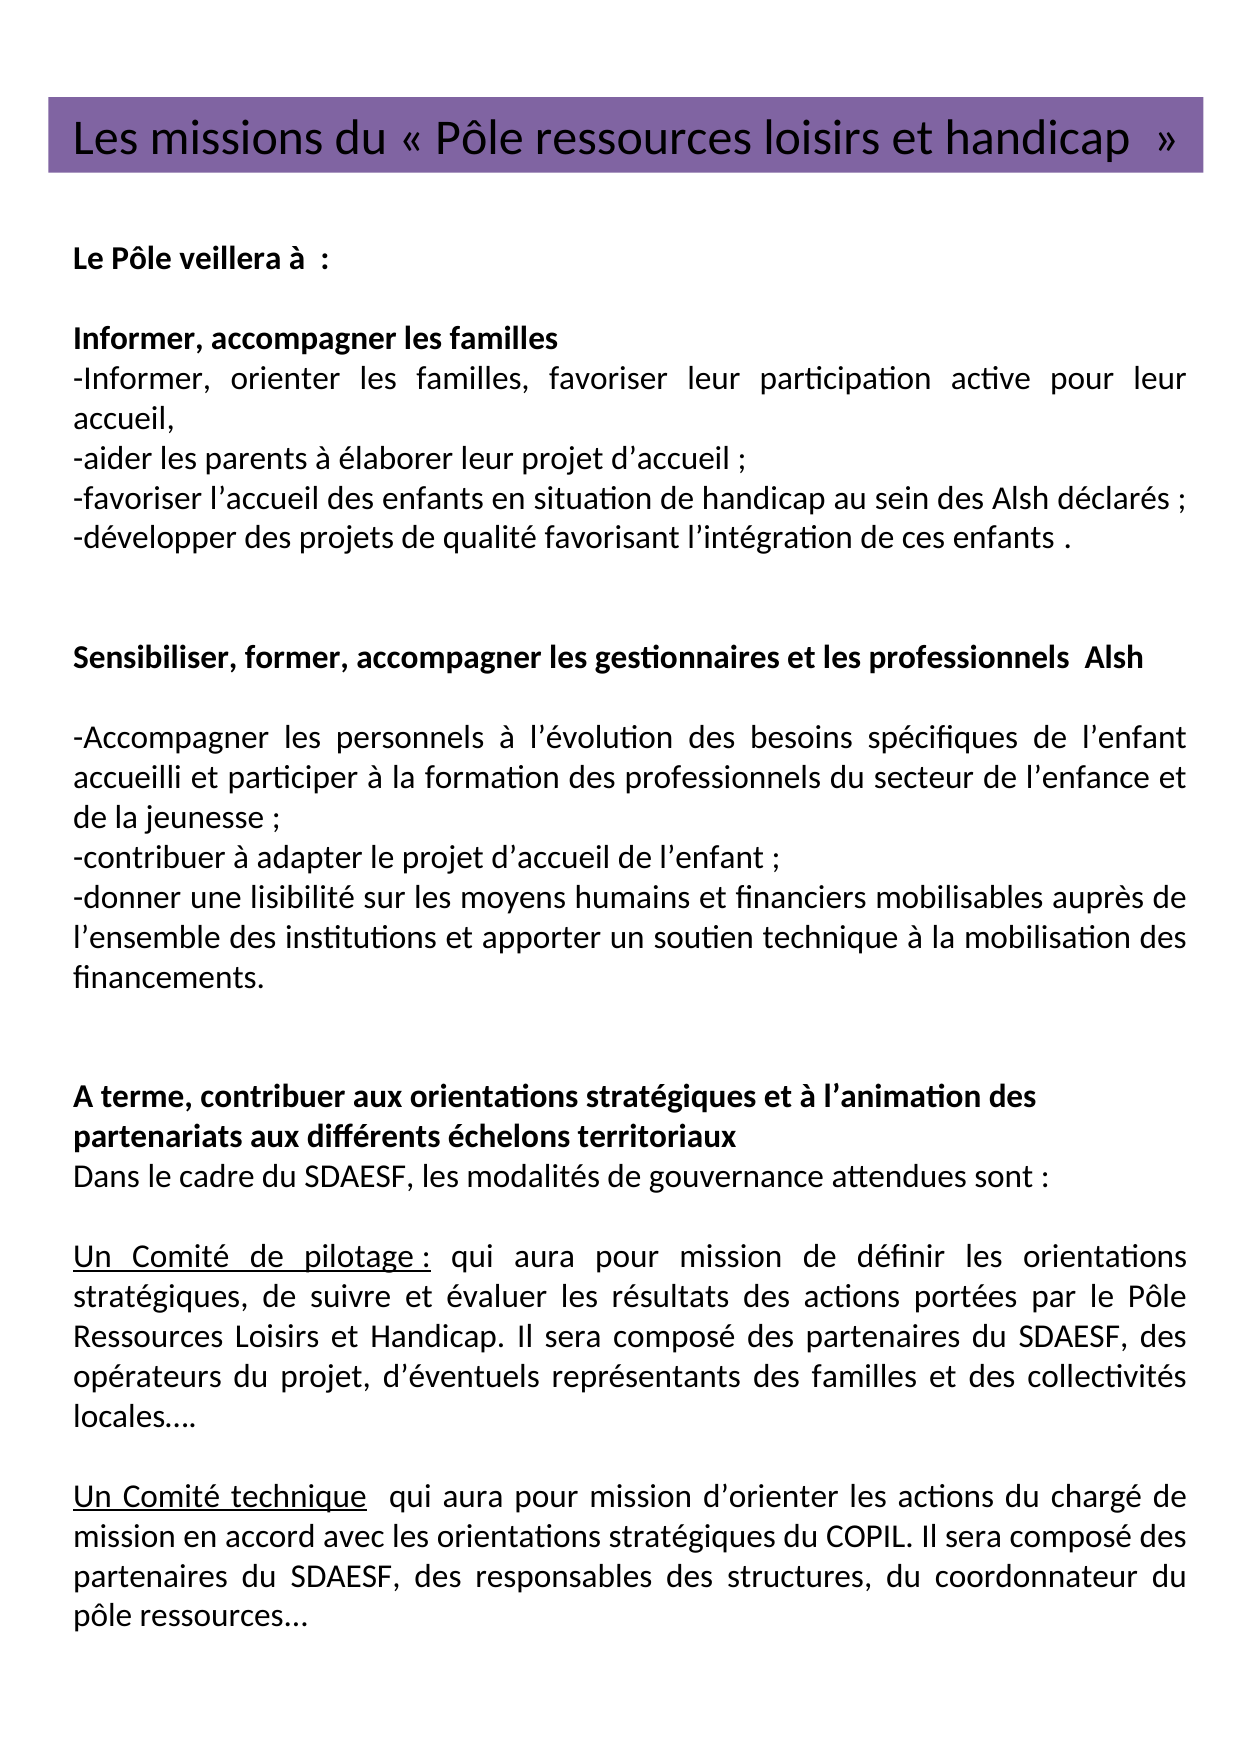

Les missions du « Pôle ressources loisirs et handicap  »
Le Pôle veillera à :
Informer, accompagner les familles
-Informer, orienter les familles, favoriser leur participation active pour leur accueil,
-aider les parents à élaborer leur projet d’accueil ;
-favoriser l’accueil des enfants en situation de handicap au sein des Alsh déclarés ;
-développer des projets de qualité favorisant l’intégration de ces enfants .
Sensibiliser, former, accompagner les gestionnaires et les professionnels Alsh
-Accompagner les personnels à l’évolution des besoins spécifiques de l’enfant accueilli et participer à la formation des professionnels du secteur de l’enfance et de la jeunesse ;
-contribuer à adapter le projet d’accueil de l’enfant ;
-donner une lisibilité sur les moyens humains et financiers mobilisables auprès de l’ensemble des institutions et apporter un soutien technique à la mobilisation des financements.
A terme, contribuer aux orientations stratégiques et à l’animation des partenariats aux différents échelons territoriaux
Dans le cadre du SDAESF, les modalités de gouvernance attendues sont :
Un Comité de pilotage : qui aura pour mission de définir les orientations stratégiques, de suivre et évaluer les résultats des actions portées par le Pôle Ressources Loisirs et Handicap. Il sera composé des partenaires du SDAESF, des opérateurs du projet, d’éventuels représentants des familles et des collectivités locales….
Un Comité technique qui aura pour mission d’orienter les actions du chargé de mission en accord avec les orientations stratégiques du COPIL. Il sera composé des partenaires du SDAESF, des responsables des structures, du coordonnateur du pôle ressources...